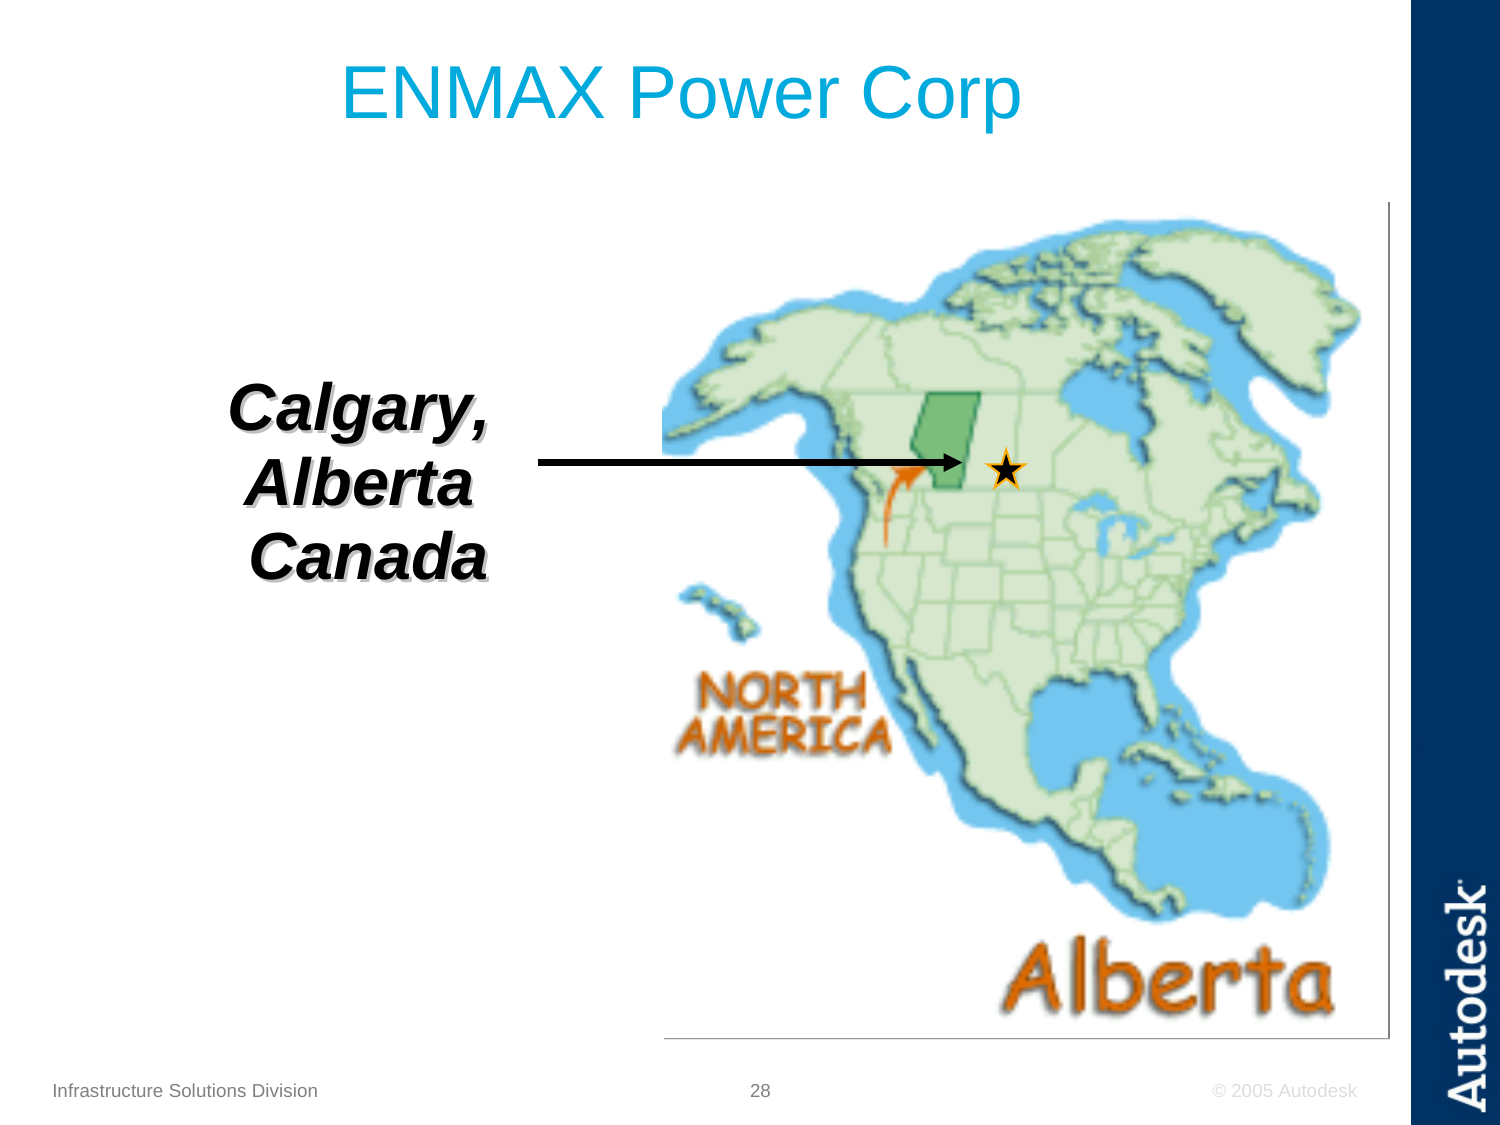

# ENMAX Power Corp
Calgary,
Alberta
Canada